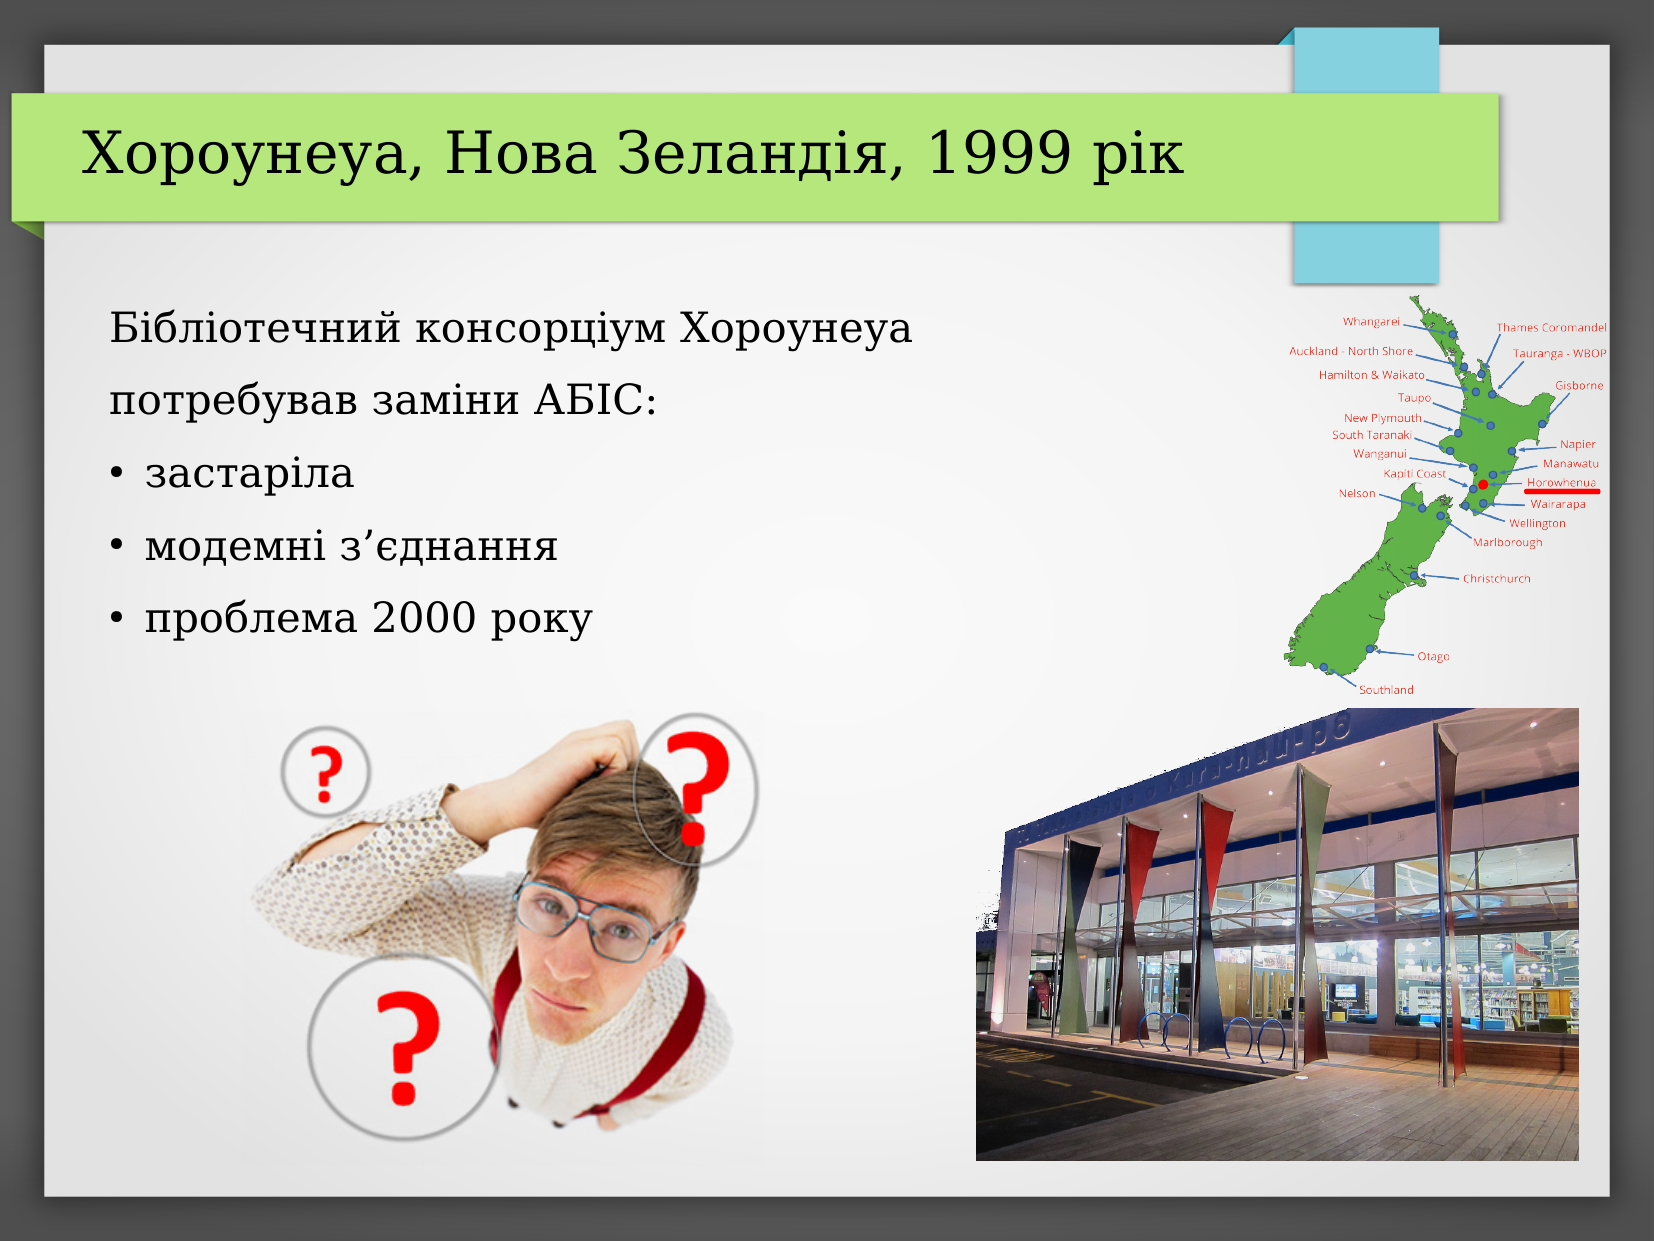

# Хороунеуа, Нова Зеландія, 1999 рік
Бібліотечний консорціум Хороунеуа
потребував заміни АБІС:
застаріла
модемні з’єднання
проблема 2000 року